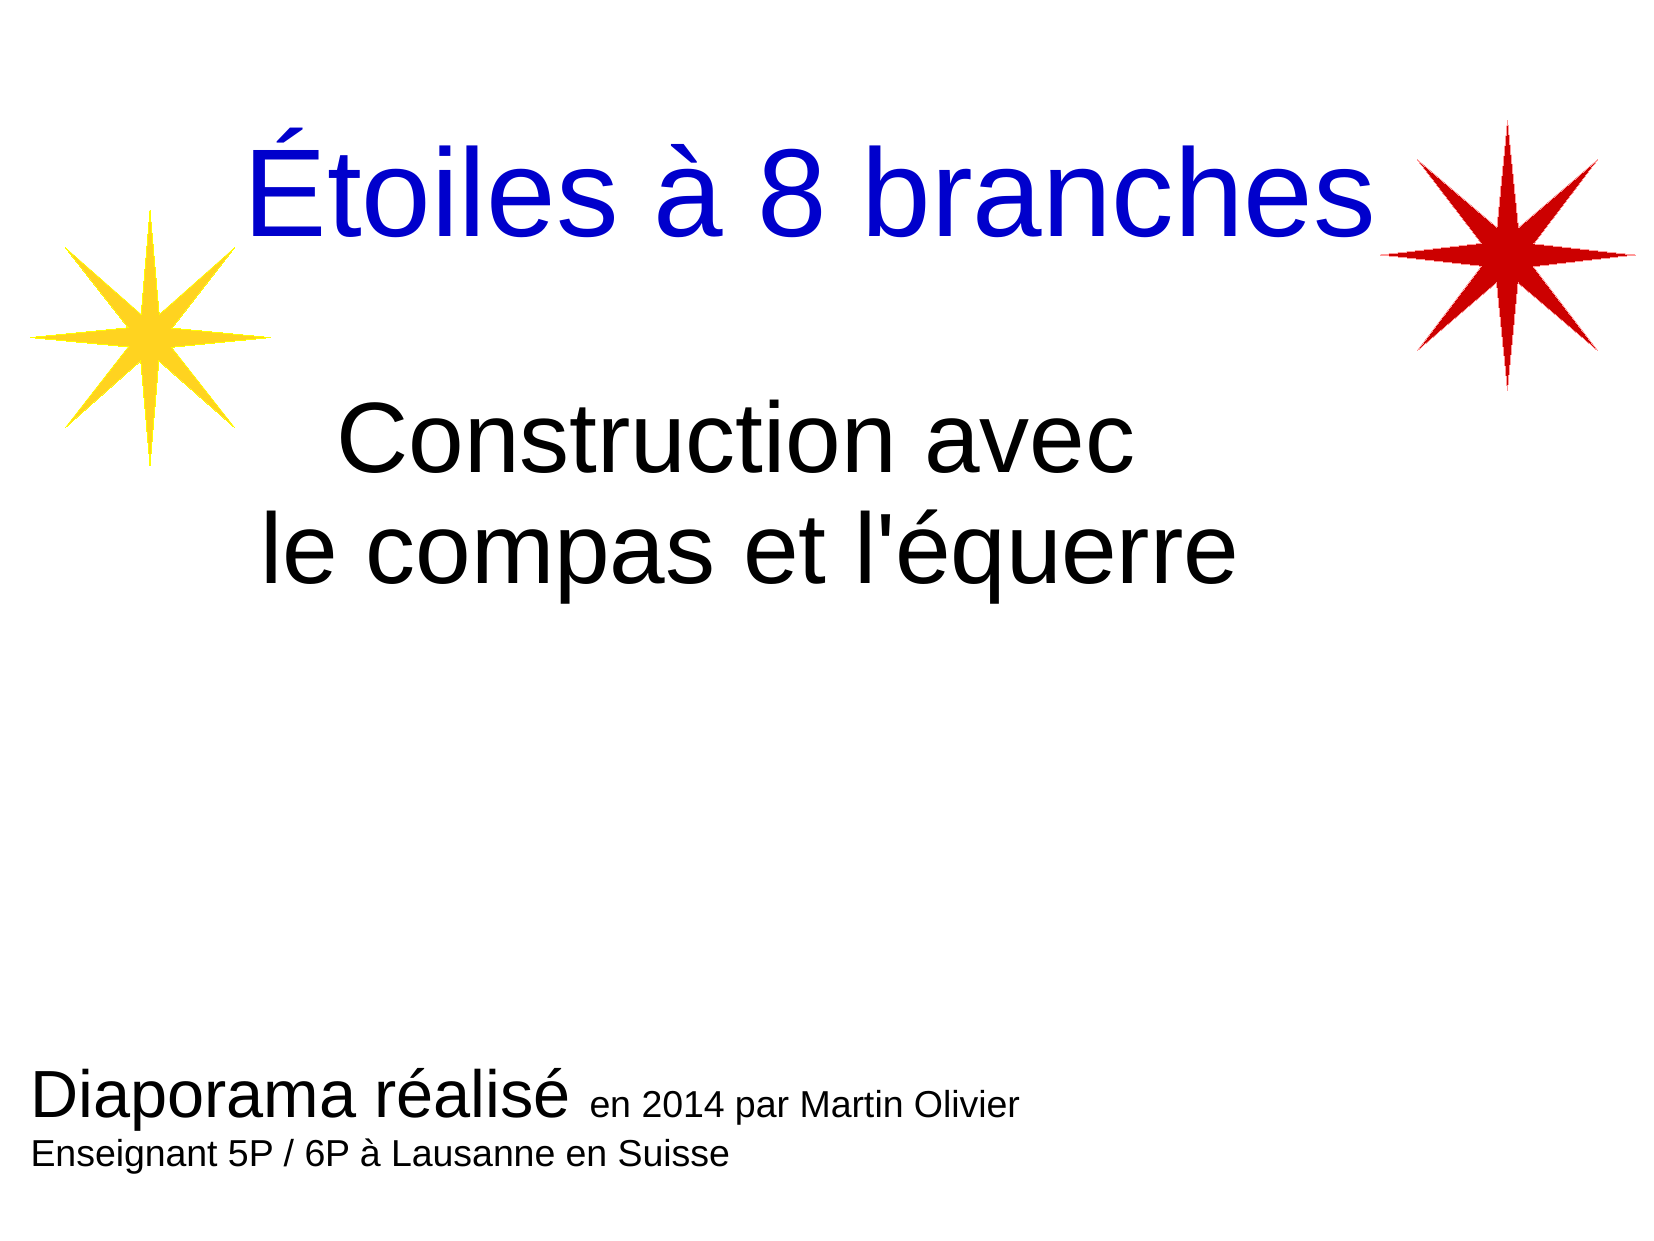

# Étoiles à 8 branches
Construction avec
le compas et l'équerre
Diaporama réalisé en 2014 par Martin Olivier
Enseignant 5P / 6P à Lausanne en Suisse